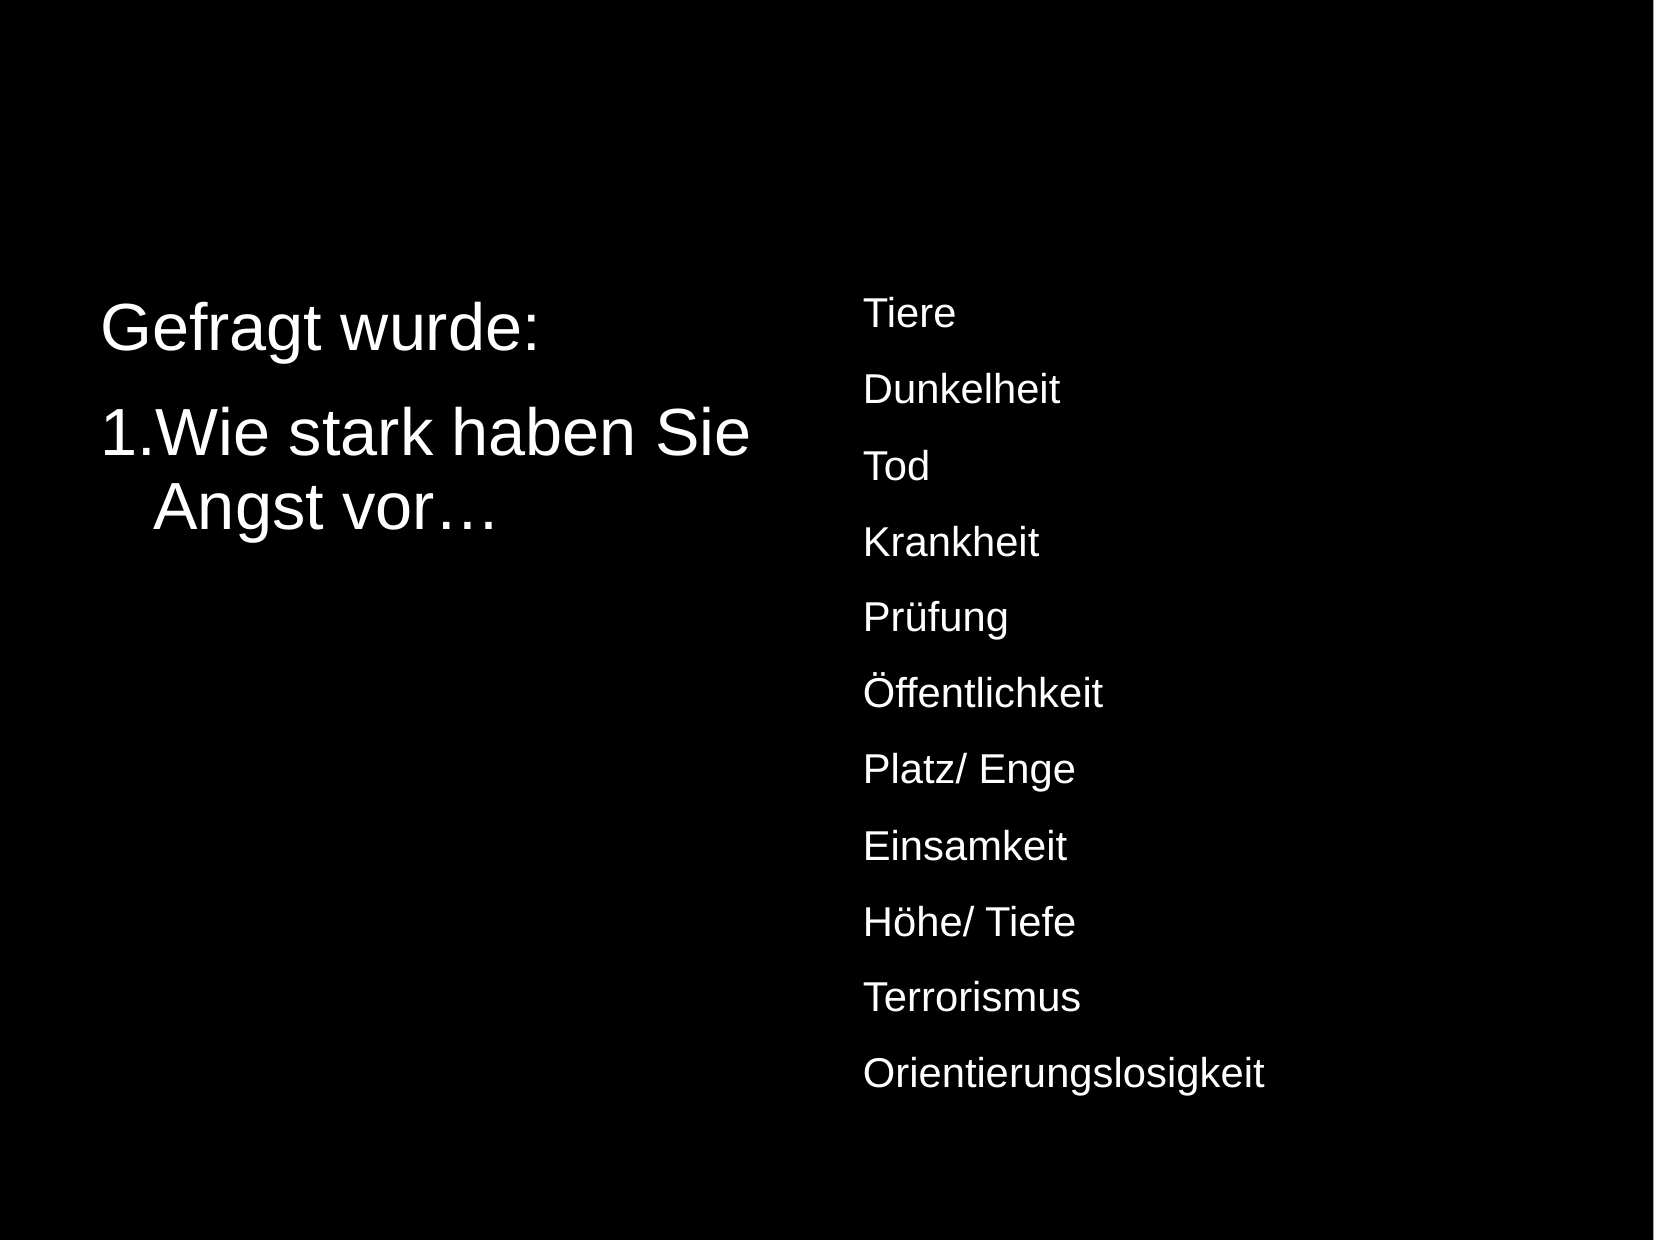

# Gefragt wurde:
1.Wie stark haben Sie Angst vor…
Tiere
Dunkelheit
Tod
Krankheit
Prüfung
Öffentlichkeit
Platz/ Enge
Einsamkeit
Höhe/ Tiefe
Terrorismus
Orientierungslosigkeit